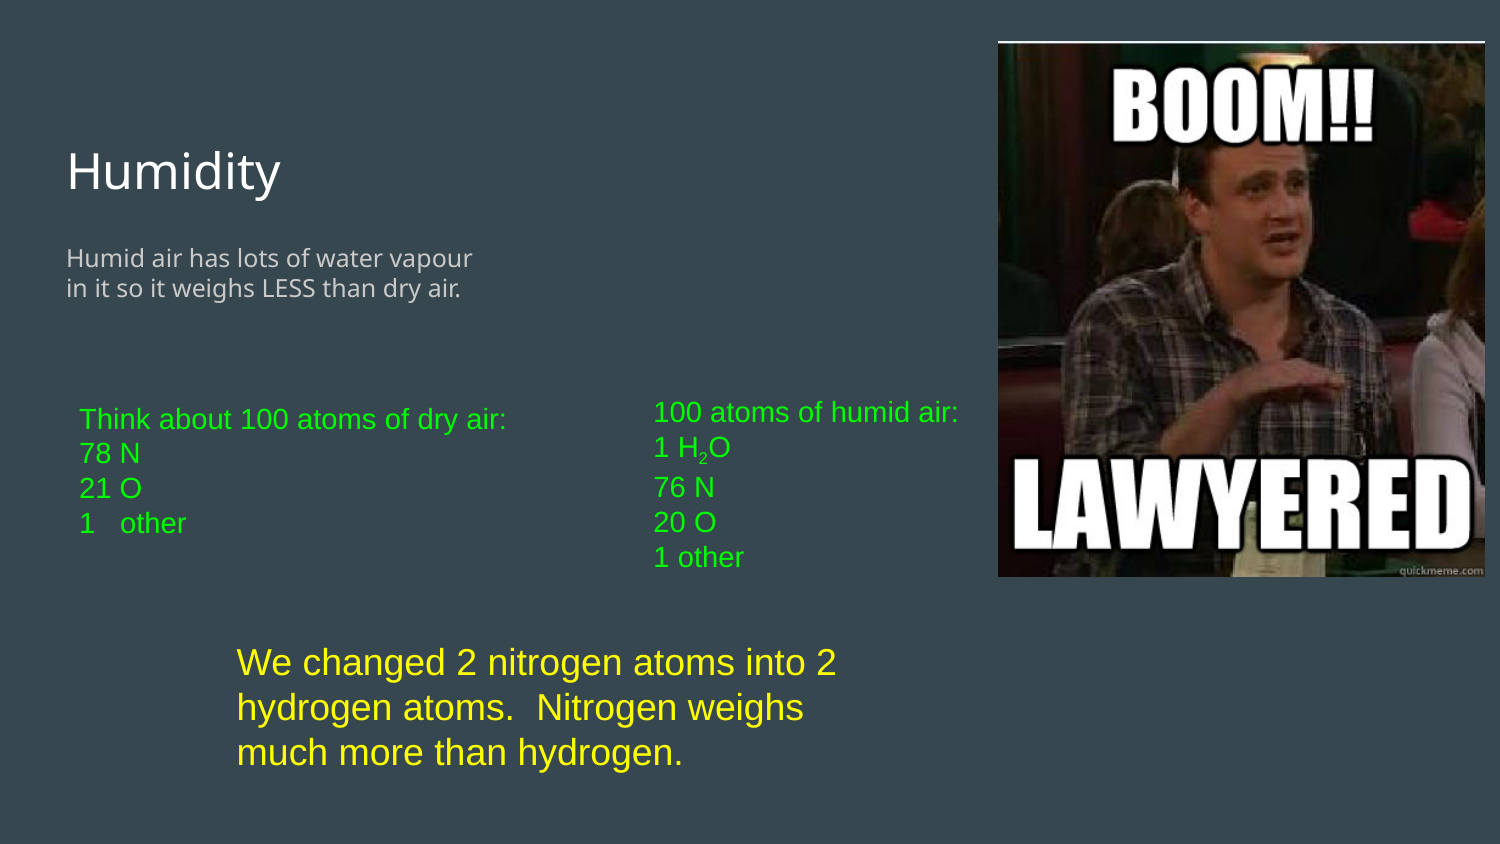

# Humidity
Humid air has lots of water vapour in it so it weighs LESS than dry air.
100 atoms of humid air:
1 H2O
76 N
20 O
1 other
Think about 100 atoms of dry air:
78 N
21 O
1 other
We changed 2 nitrogen atoms into 2 hydrogen atoms. Nitrogen weighs much more than hydrogen.